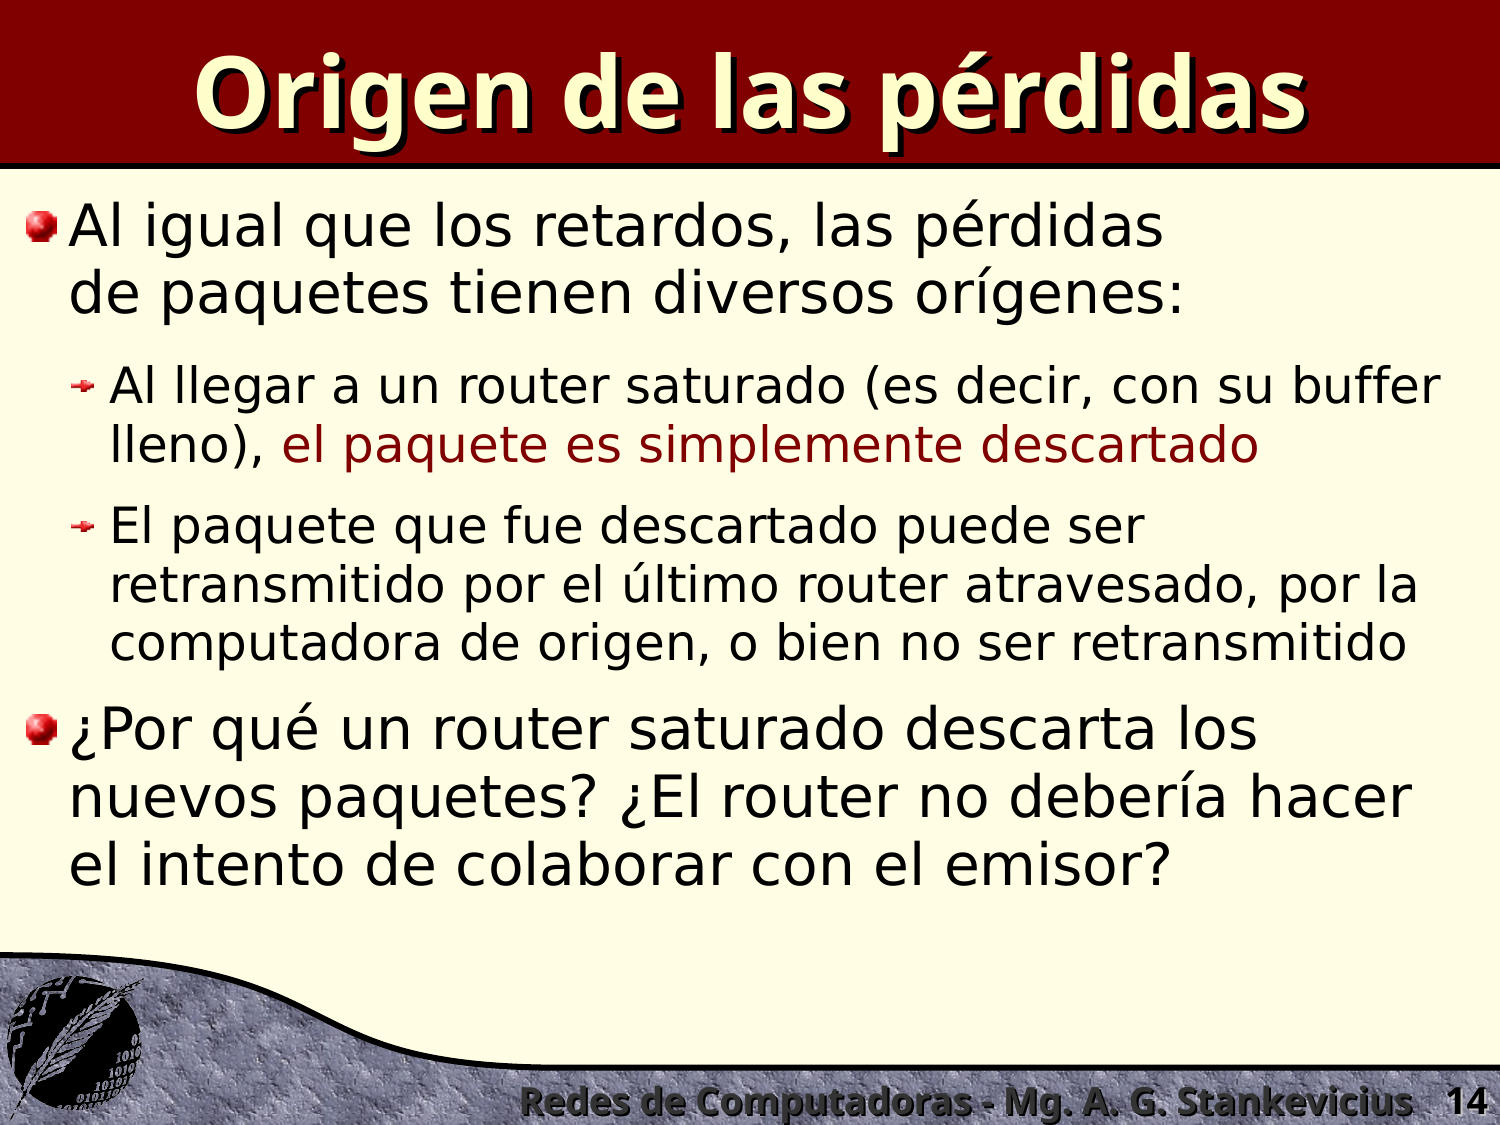

# Origen de las pérdidas
Al igual que los retardos, las pérdidas
de paquetes tienen diversos orígenes:
Al llegar a un router saturado (es decir, con su buffer lleno), el paquete es simplemente descartado
El paquete que fue descartado puede ser retransmitido por el último router atravesado, por la computadora de origen, o bien no ser retransmitido
¿Por qué un router saturado descarta los nuevos paquetes? ¿El router no debería hacer
el intento de colaborar con el emisor?
14